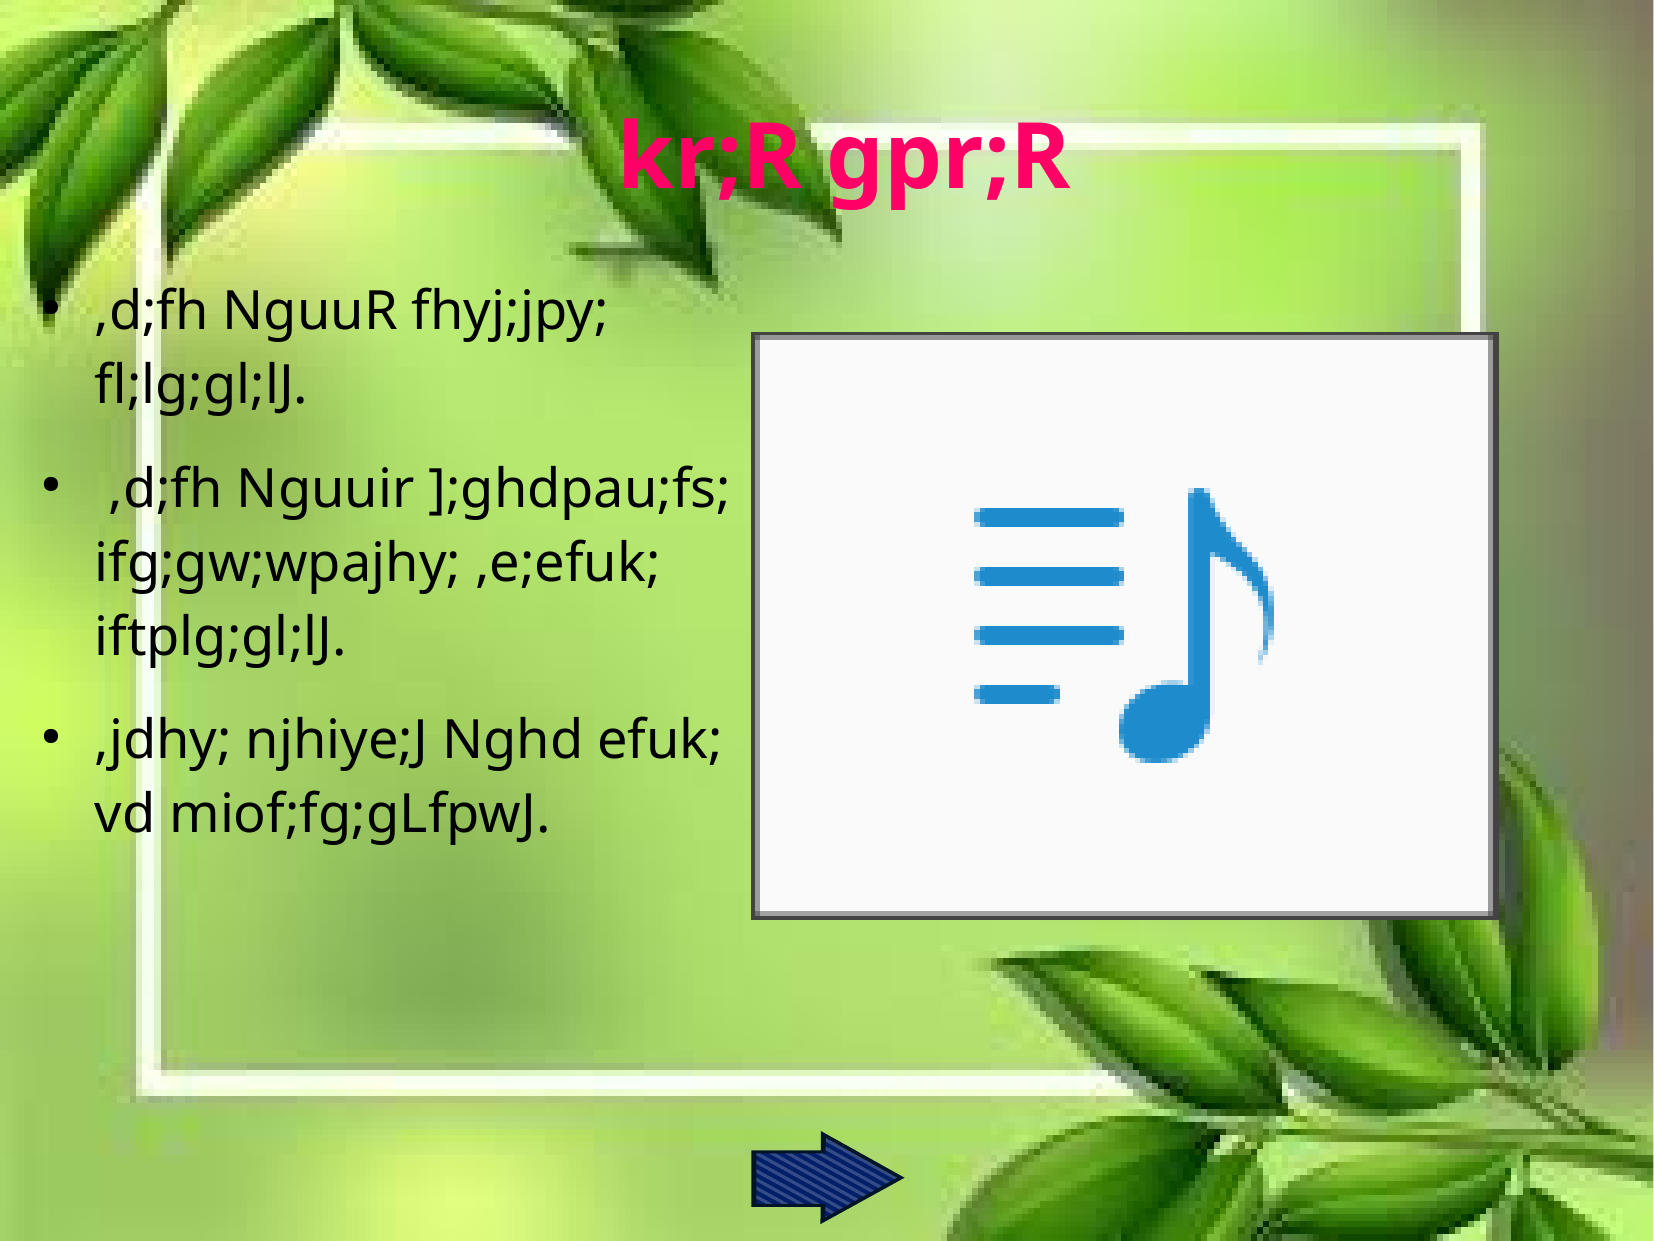

# kr;R gpr;R
,d;fh NguuR fhyj;jpy; fl;lg;gl;lJ.
 ,d;fh Nguuir ];ghdpau;fs; ifg;gw;wpajhy; ,e;efuk; iftplg;gl;lJ.
,jdhy; njhiye;J Nghd efuk; vd miof;fg;gLfpwJ.